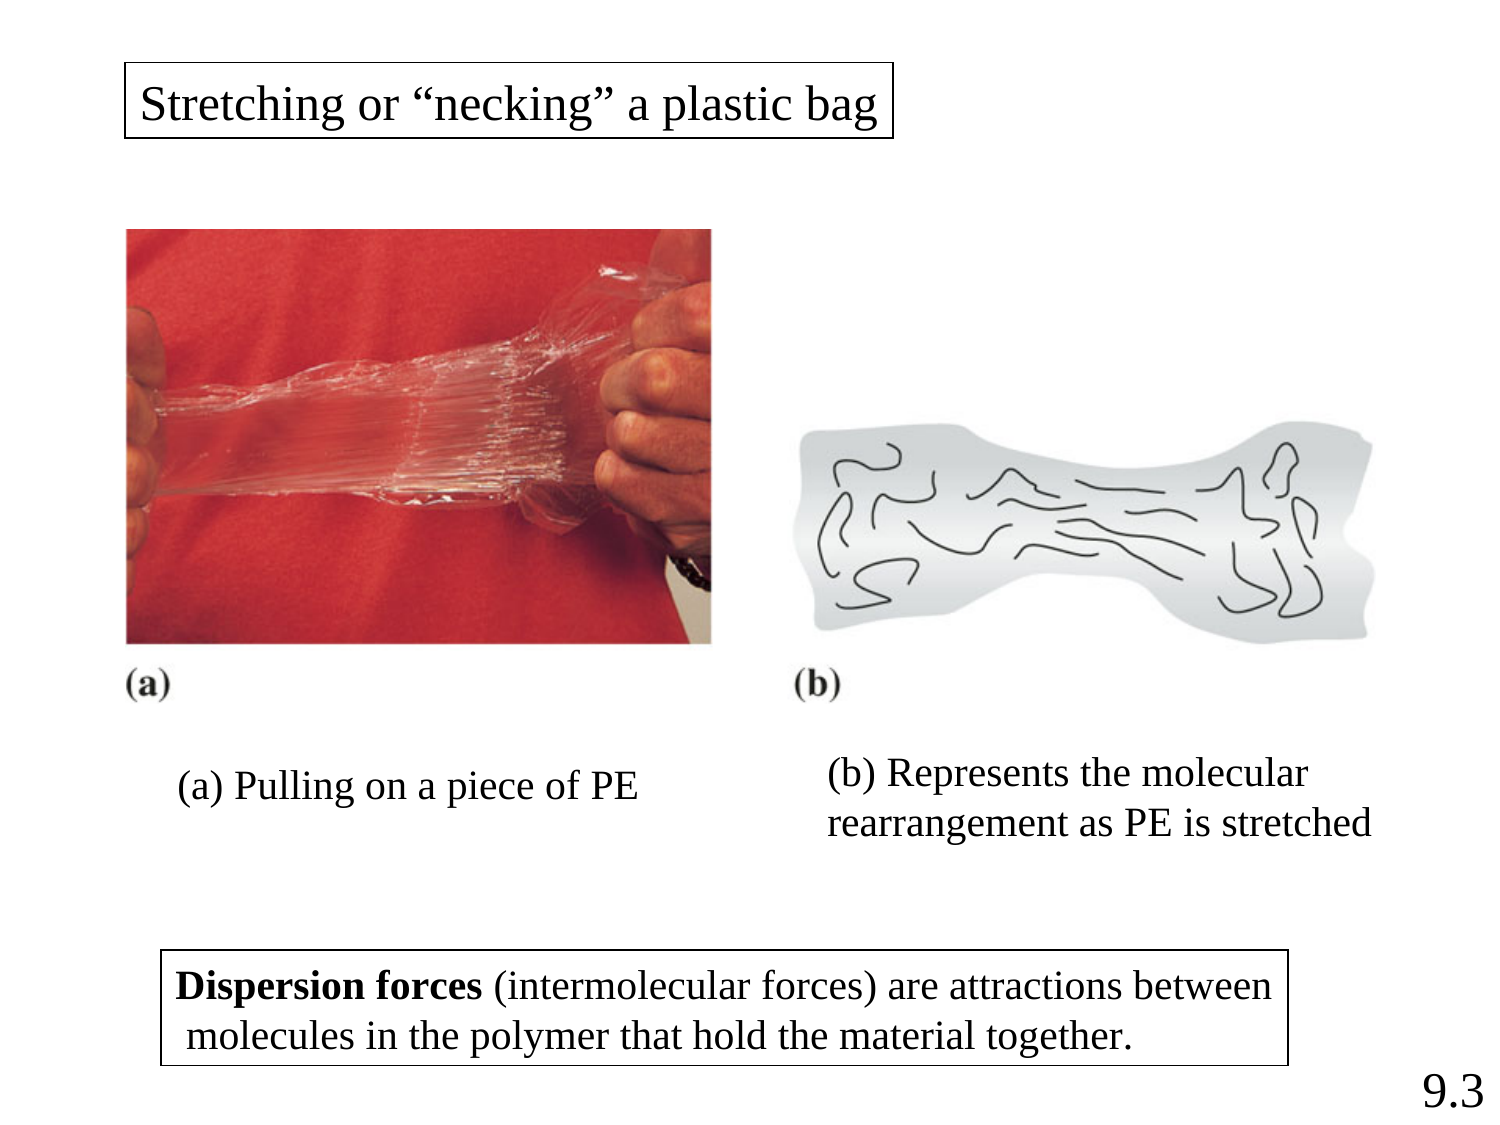

Stretching or “necking” a plastic bag
(b) Represents the molecular rearrangement as PE is stretched
(a) Pulling on a piece of PE
Dispersion forces (intermolecular forces) are attractions between
 molecules in the polymer that hold the material together.
9.3